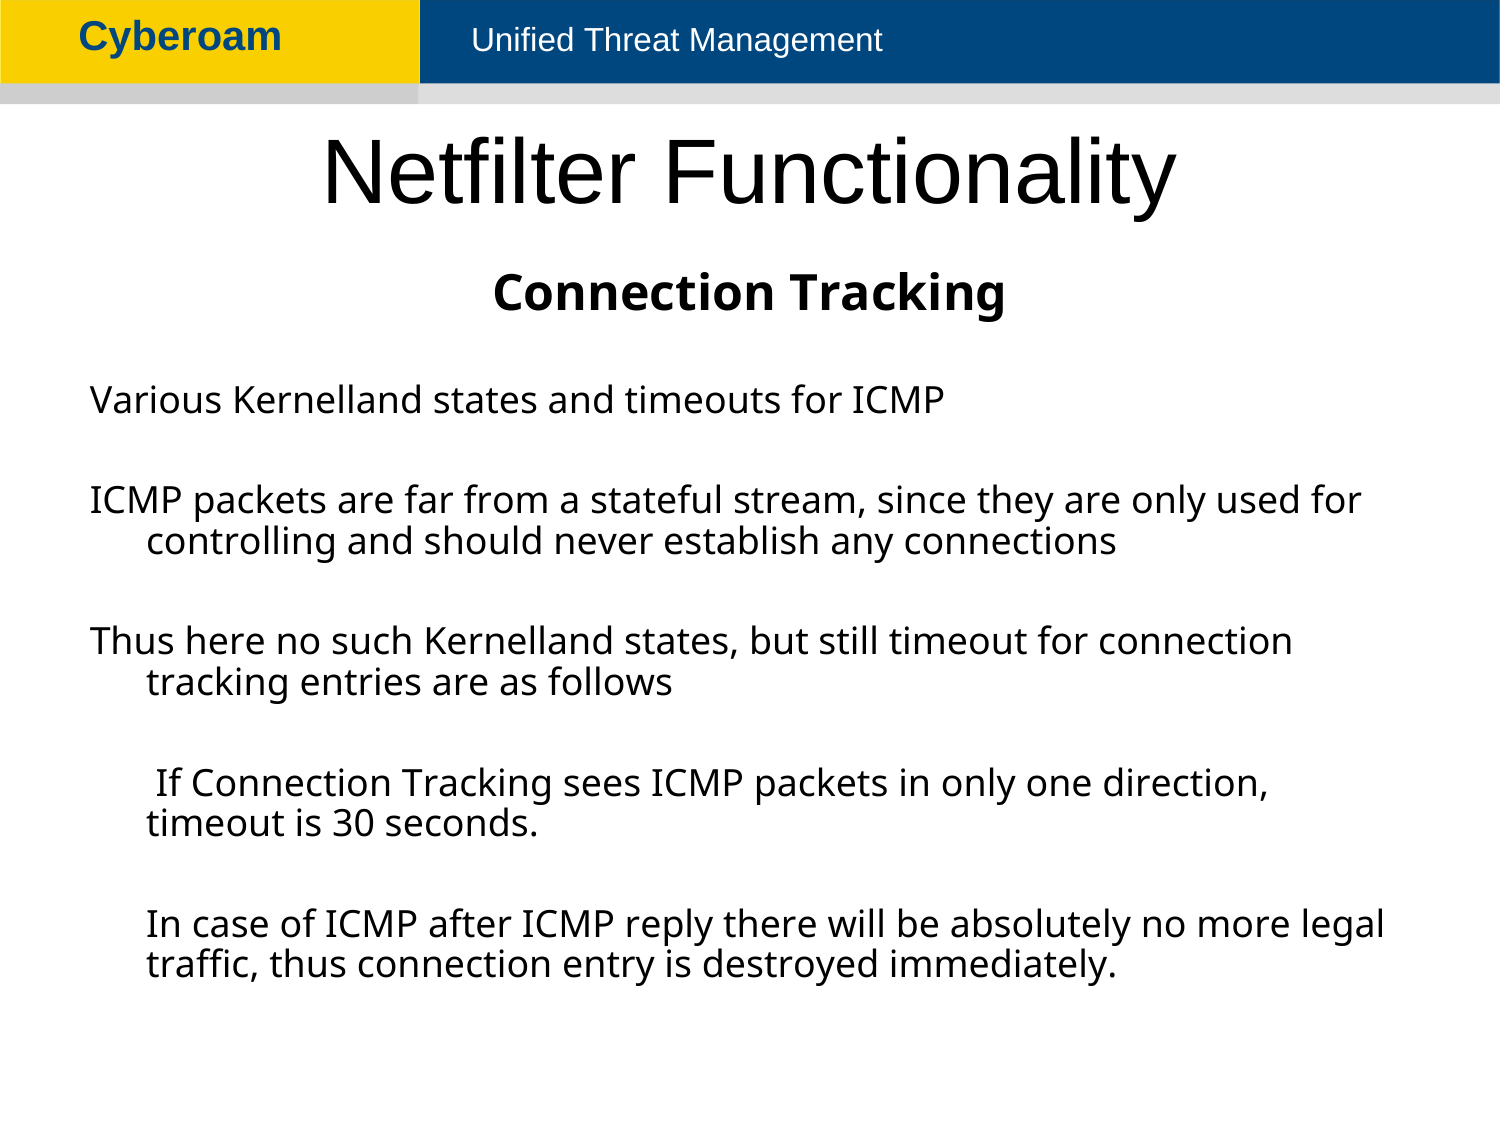

# Netfilter Functionality
Connection Tracking
Various Kernelland states and timeouts for ICMP
ICMP packets are far from a stateful stream, since they are only used for controlling and should never establish any connections
Thus here no such Kernelland states, but still timeout for connection tracking entries are as follows
	 If Connection Tracking sees ICMP packets in only one direction, timeout is 30 seconds.
	In case of ICMP after ICMP reply there will be absolutely no more legal traffic, thus connection entry is destroyed immediately.